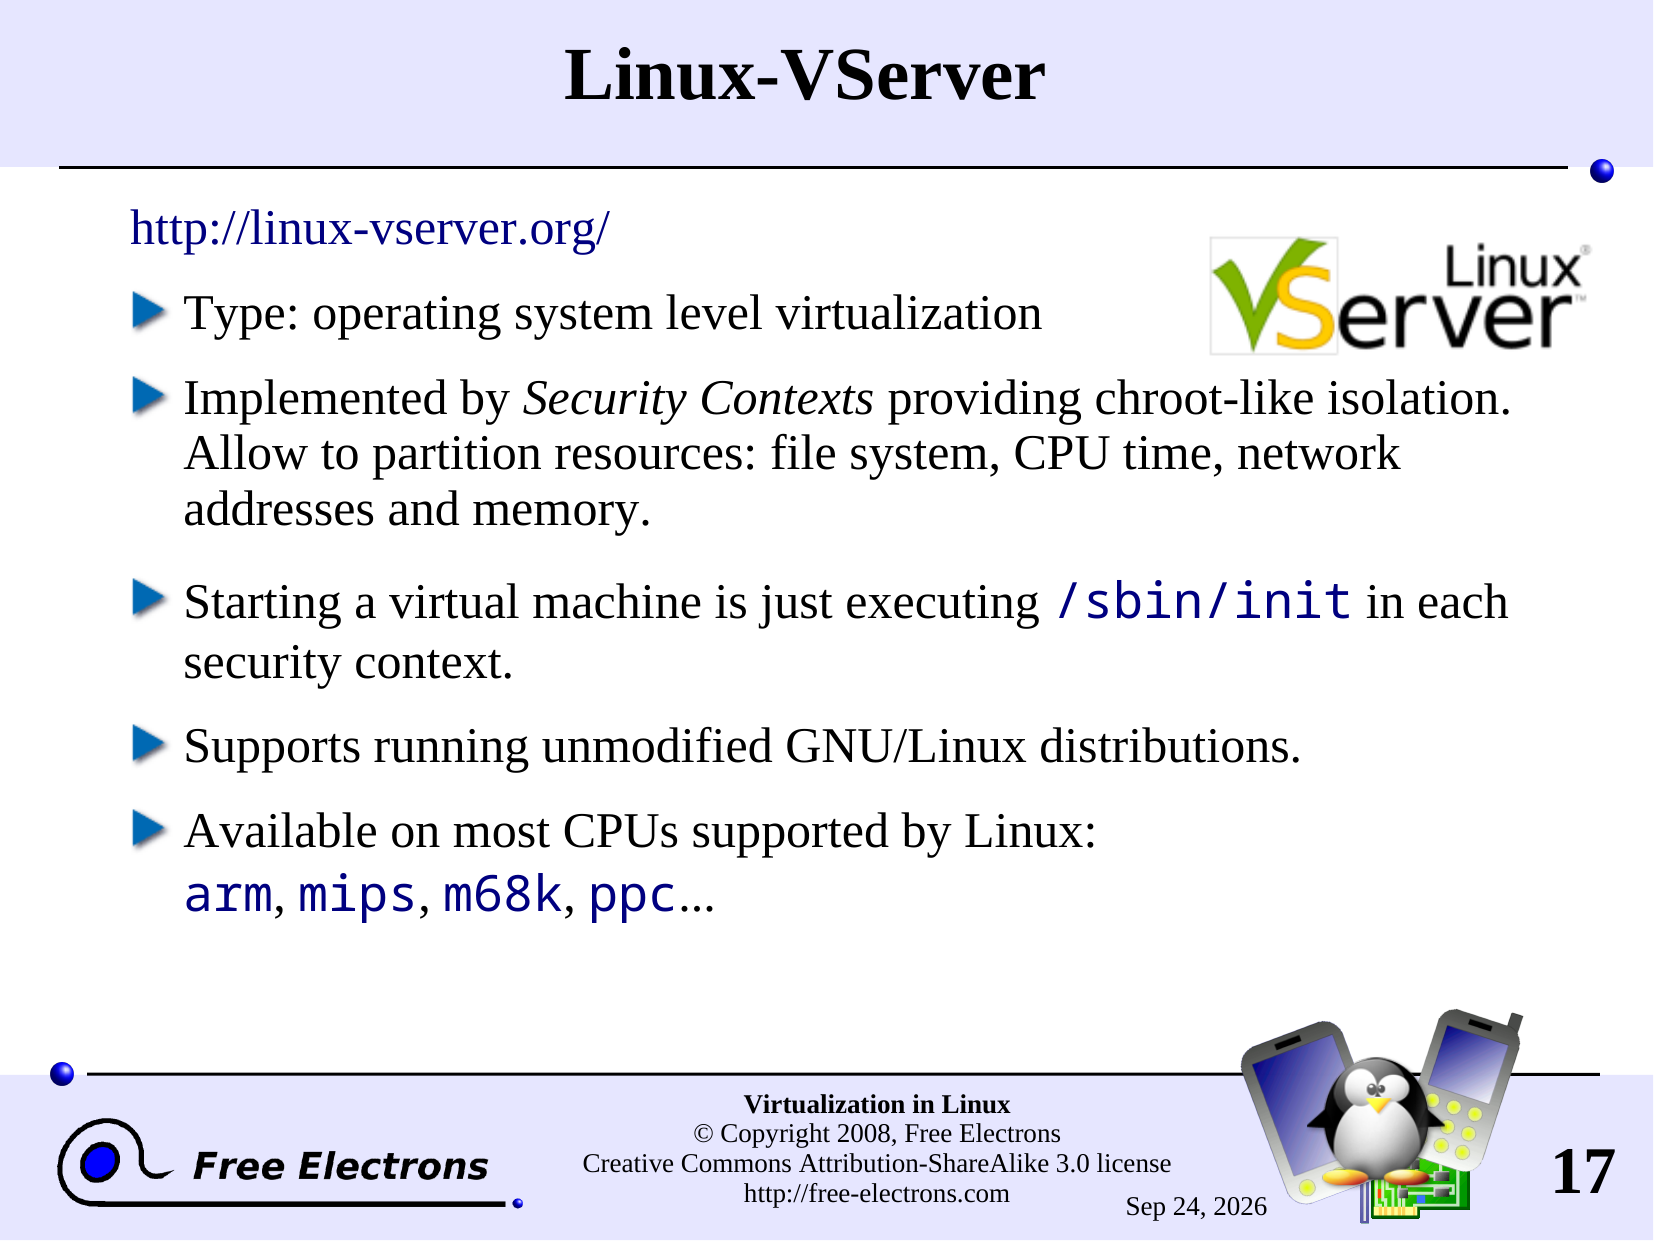

# Linux-VServer
http://linux-vserver.org/
Type: operating system level virtualization
Implemented by Security Contexts providing chroot-like isolation. Allow to partition resources: file system, CPU time, network addresses and memory.
Starting a virtual machine is just executing /sbin/init in each security context.
Supports running unmodified GNU/Linux distributions.
Available on most CPUs supported by Linux:
arm, mips, m68k, ppc...